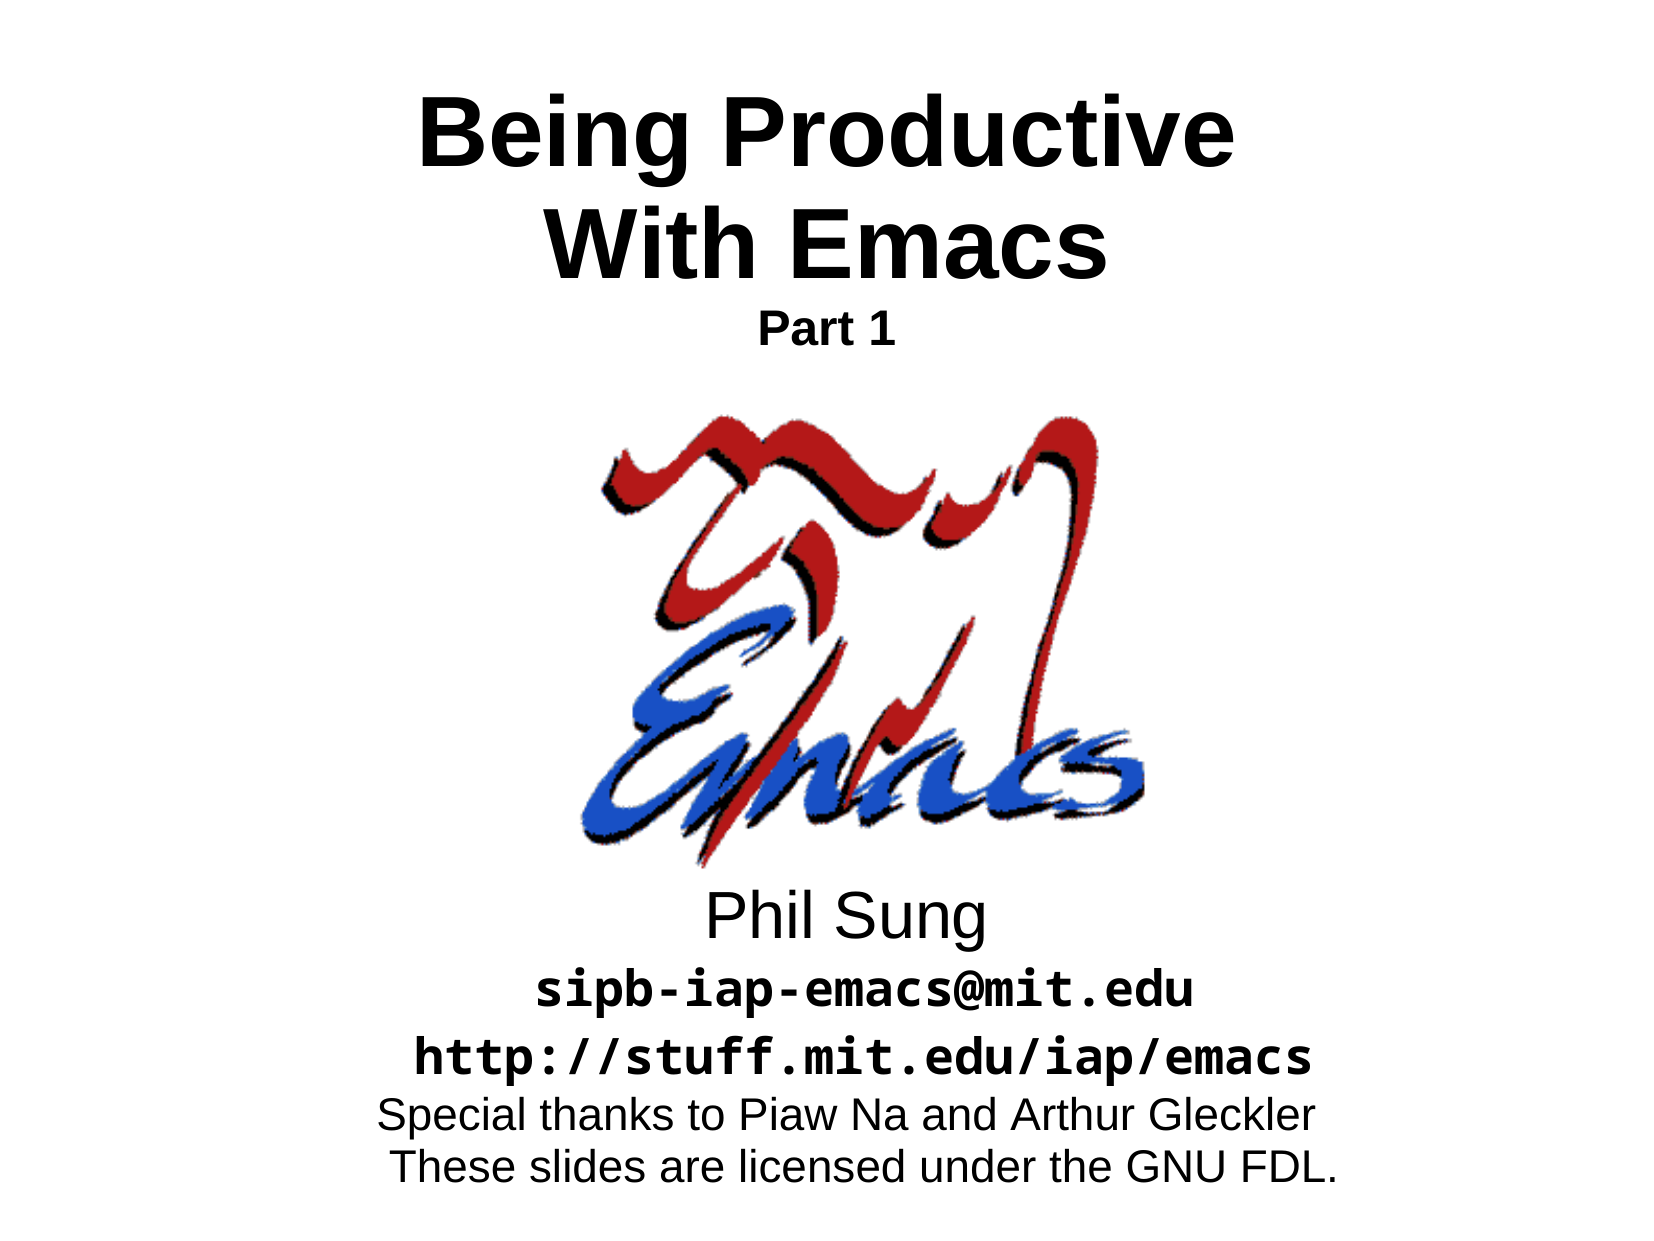

# Being Productive With Emacs Part 1
Phil Sung
sipb-iap-emacs@mit.edu
http://stuff.mit.edu/iap/emacs
Special thanks to Piaw Na and Arthur Gleckler
These slides are licensed under the GNU FDL.